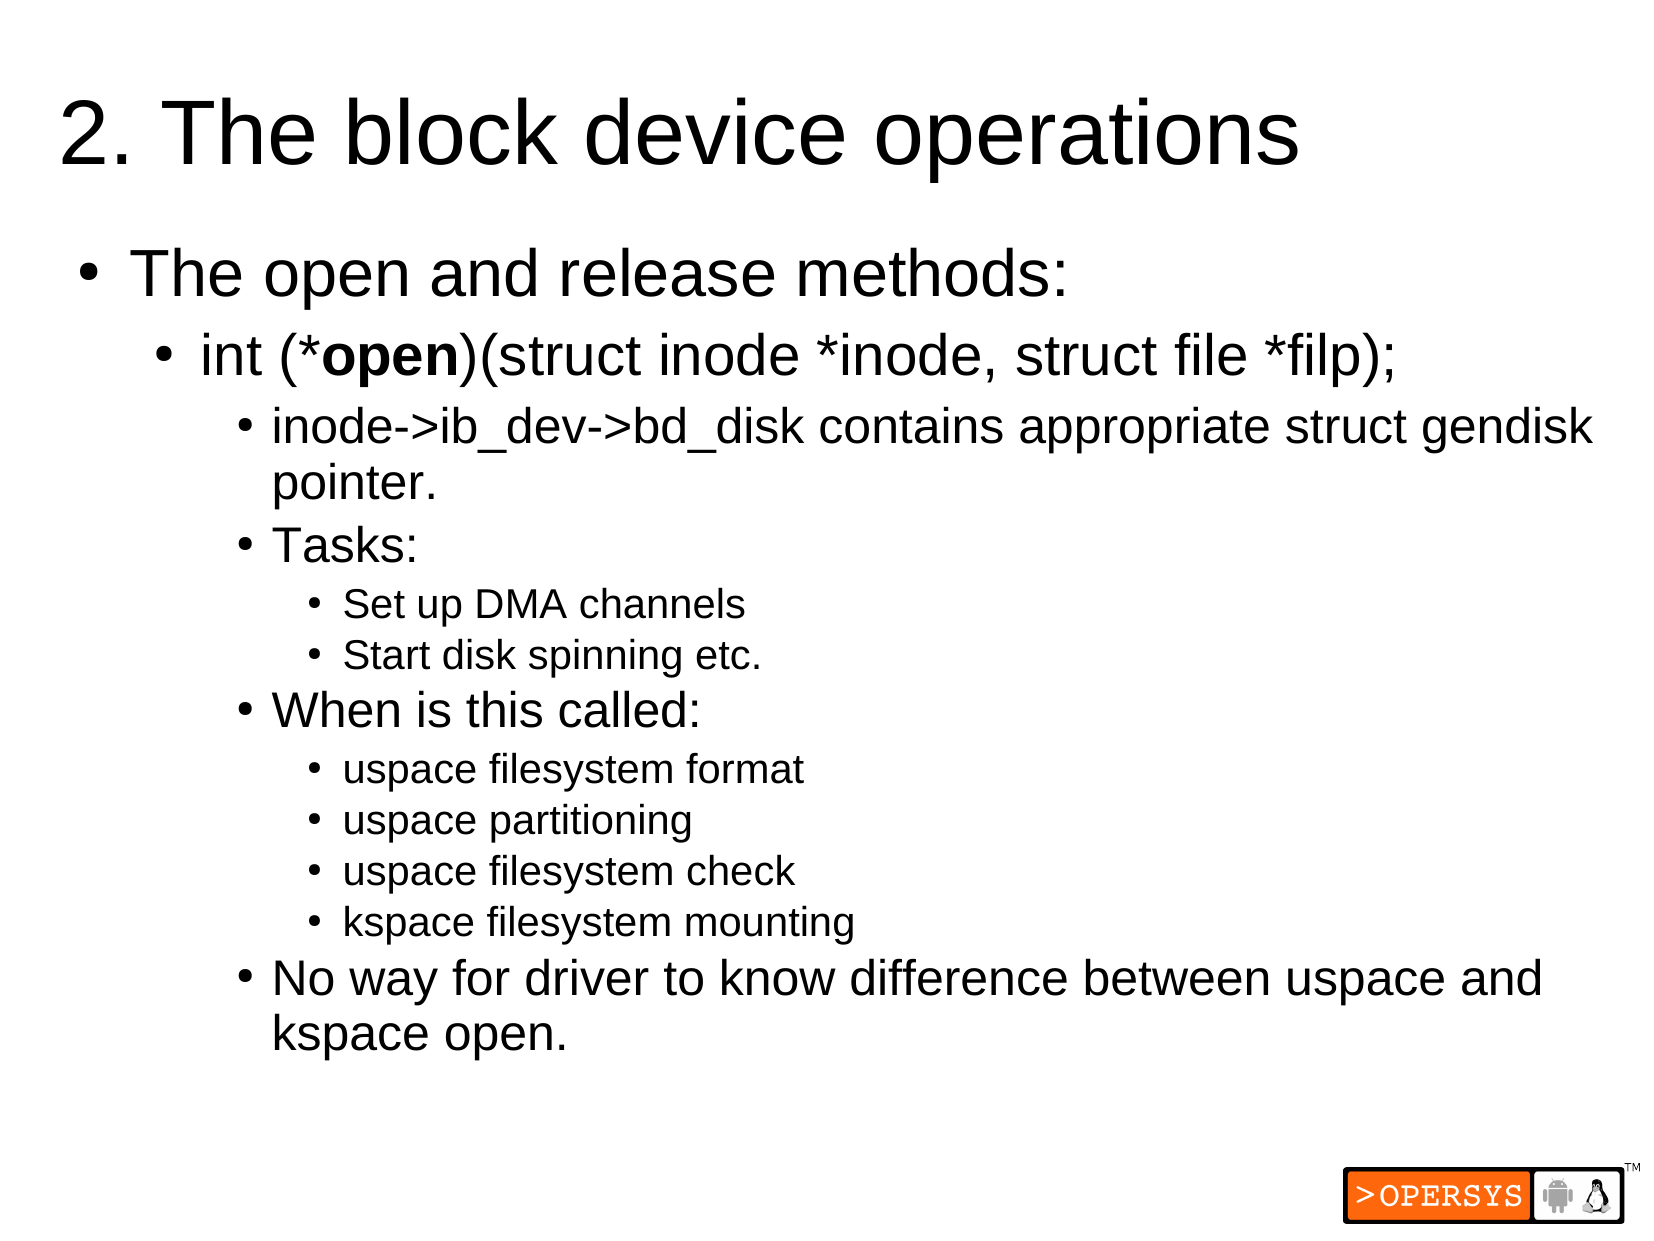

# 2. The block device operations
The open and release methods:
int (*open)(struct inode *inode, struct file *filp);
inode->ib_dev->bd_disk contains appropriate struct gendisk pointer.
Tasks:
Set up DMA channels
Start disk spinning etc.
When is this called:
uspace filesystem format
uspace partitioning
uspace filesystem check
kspace filesystem mounting
No way for driver to know difference between uspace and kspace open.